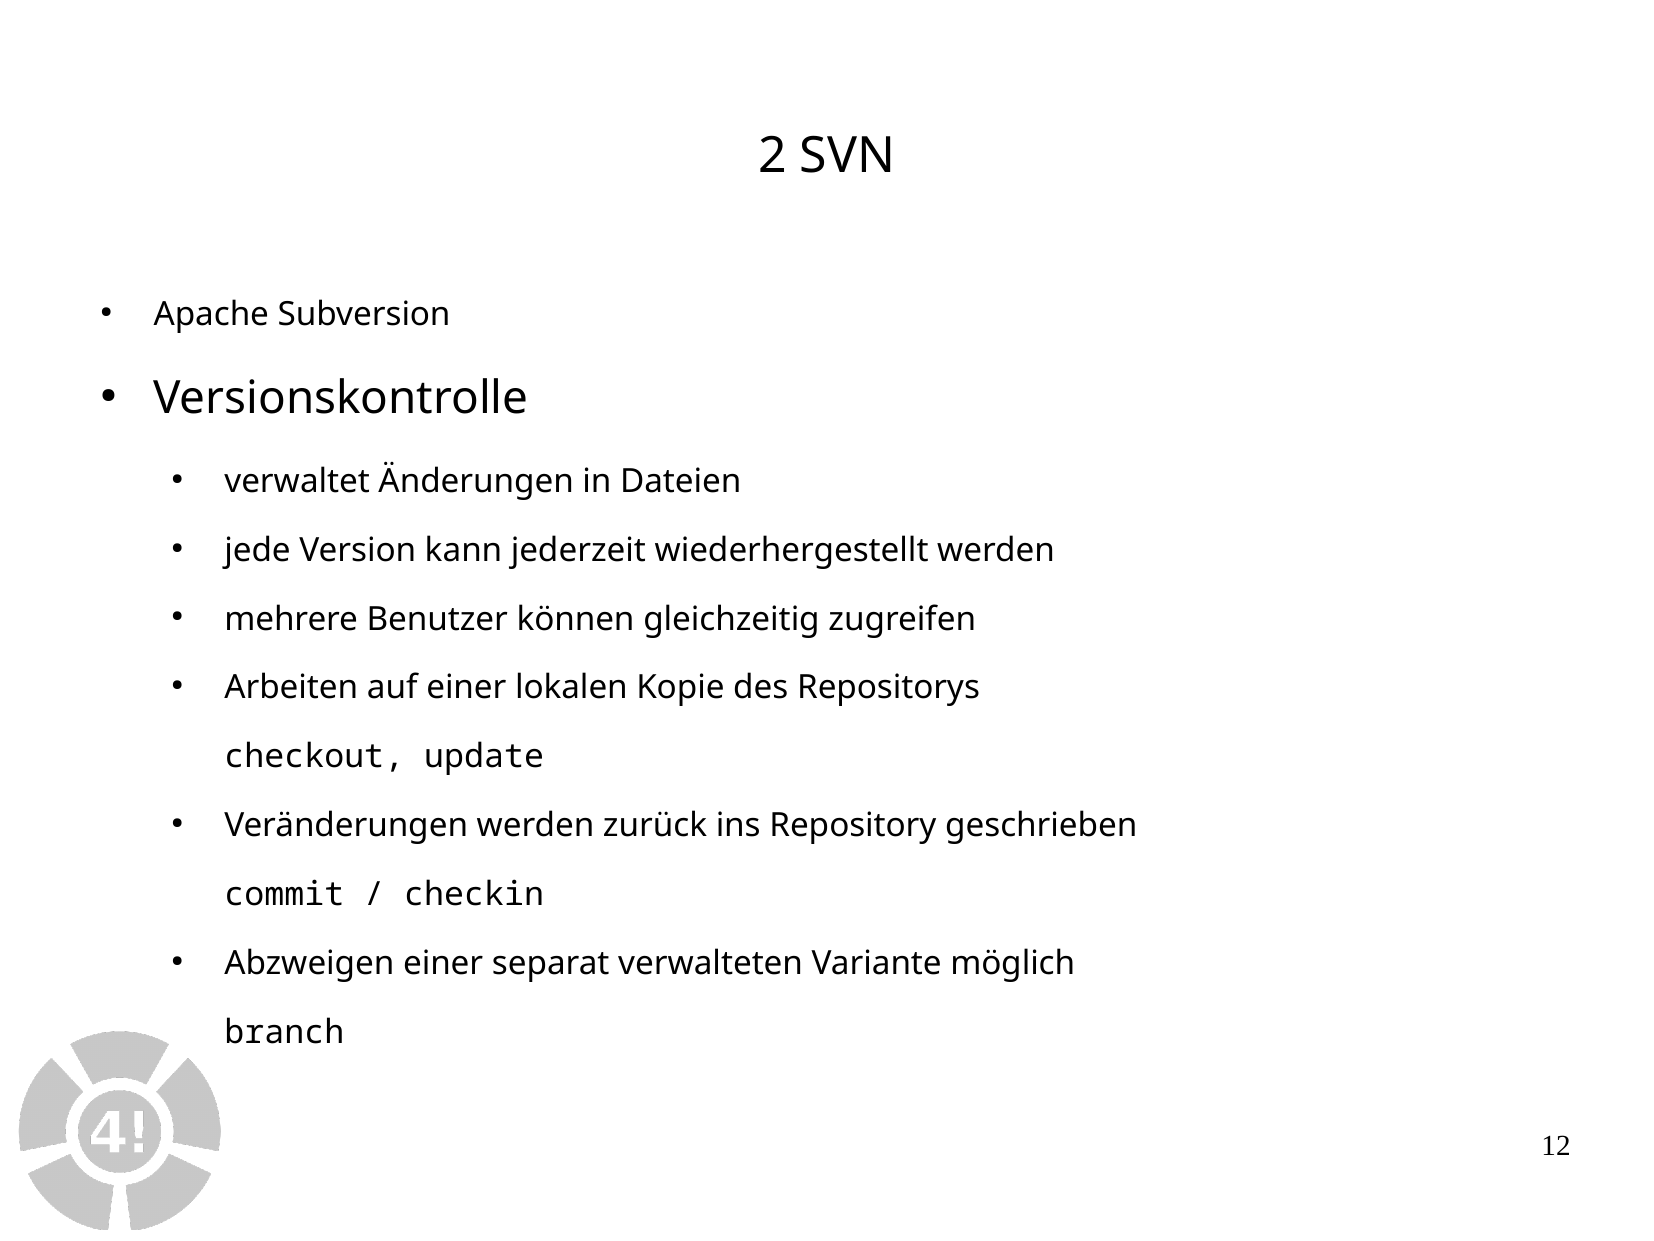

# 2 SVN
Apache Subversion
Versionskontrolle
verwaltet Änderungen in Dateien
jede Version kann jederzeit wiederhergestellt werden
mehrere Benutzer können gleichzeitig zugreifen
Arbeiten auf einer lokalen Kopie des Repositorys
checkout, update
Veränderungen werden zurück ins Repository geschrieben
commit / checkin
Abzweigen einer separat verwalteten Variante möglich
branch
12